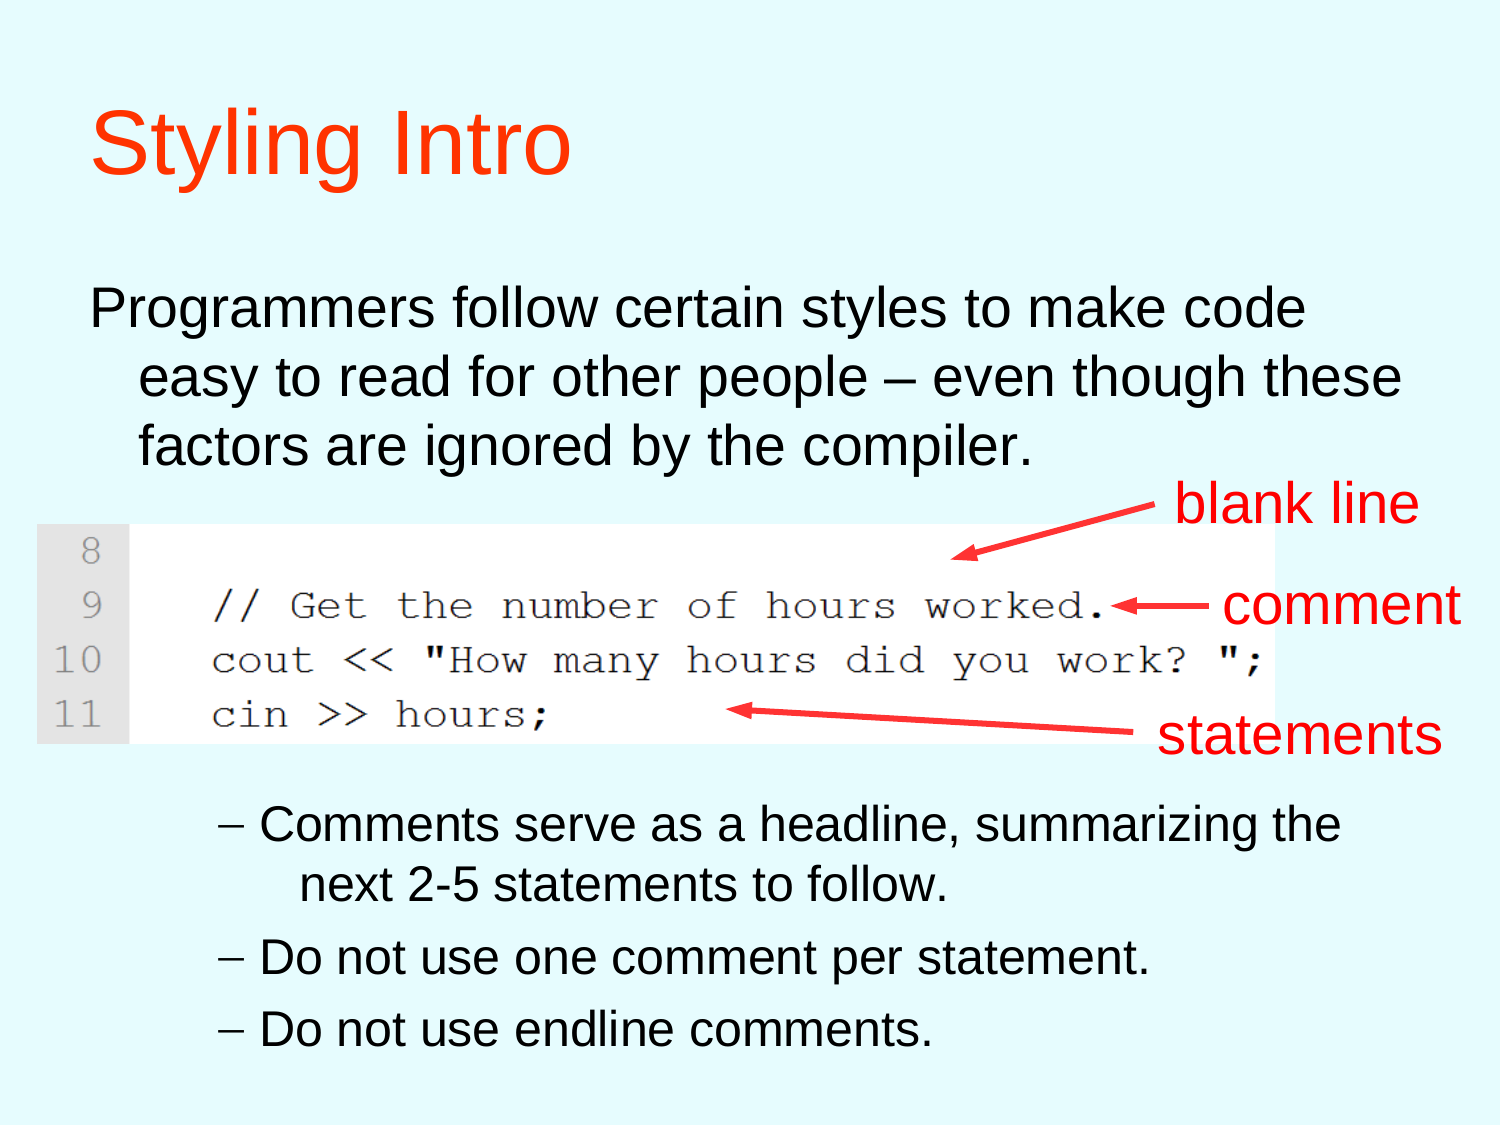

# Styling Intro
Programmers follow certain styles to make code easy to read for other people – even though these factors are ignored by the compiler.
blank line
comment
statements
Comments serve as a headline, summarizing the next 2-5 statements to follow.
Do not use one comment per statement.
Do not use endline comments.